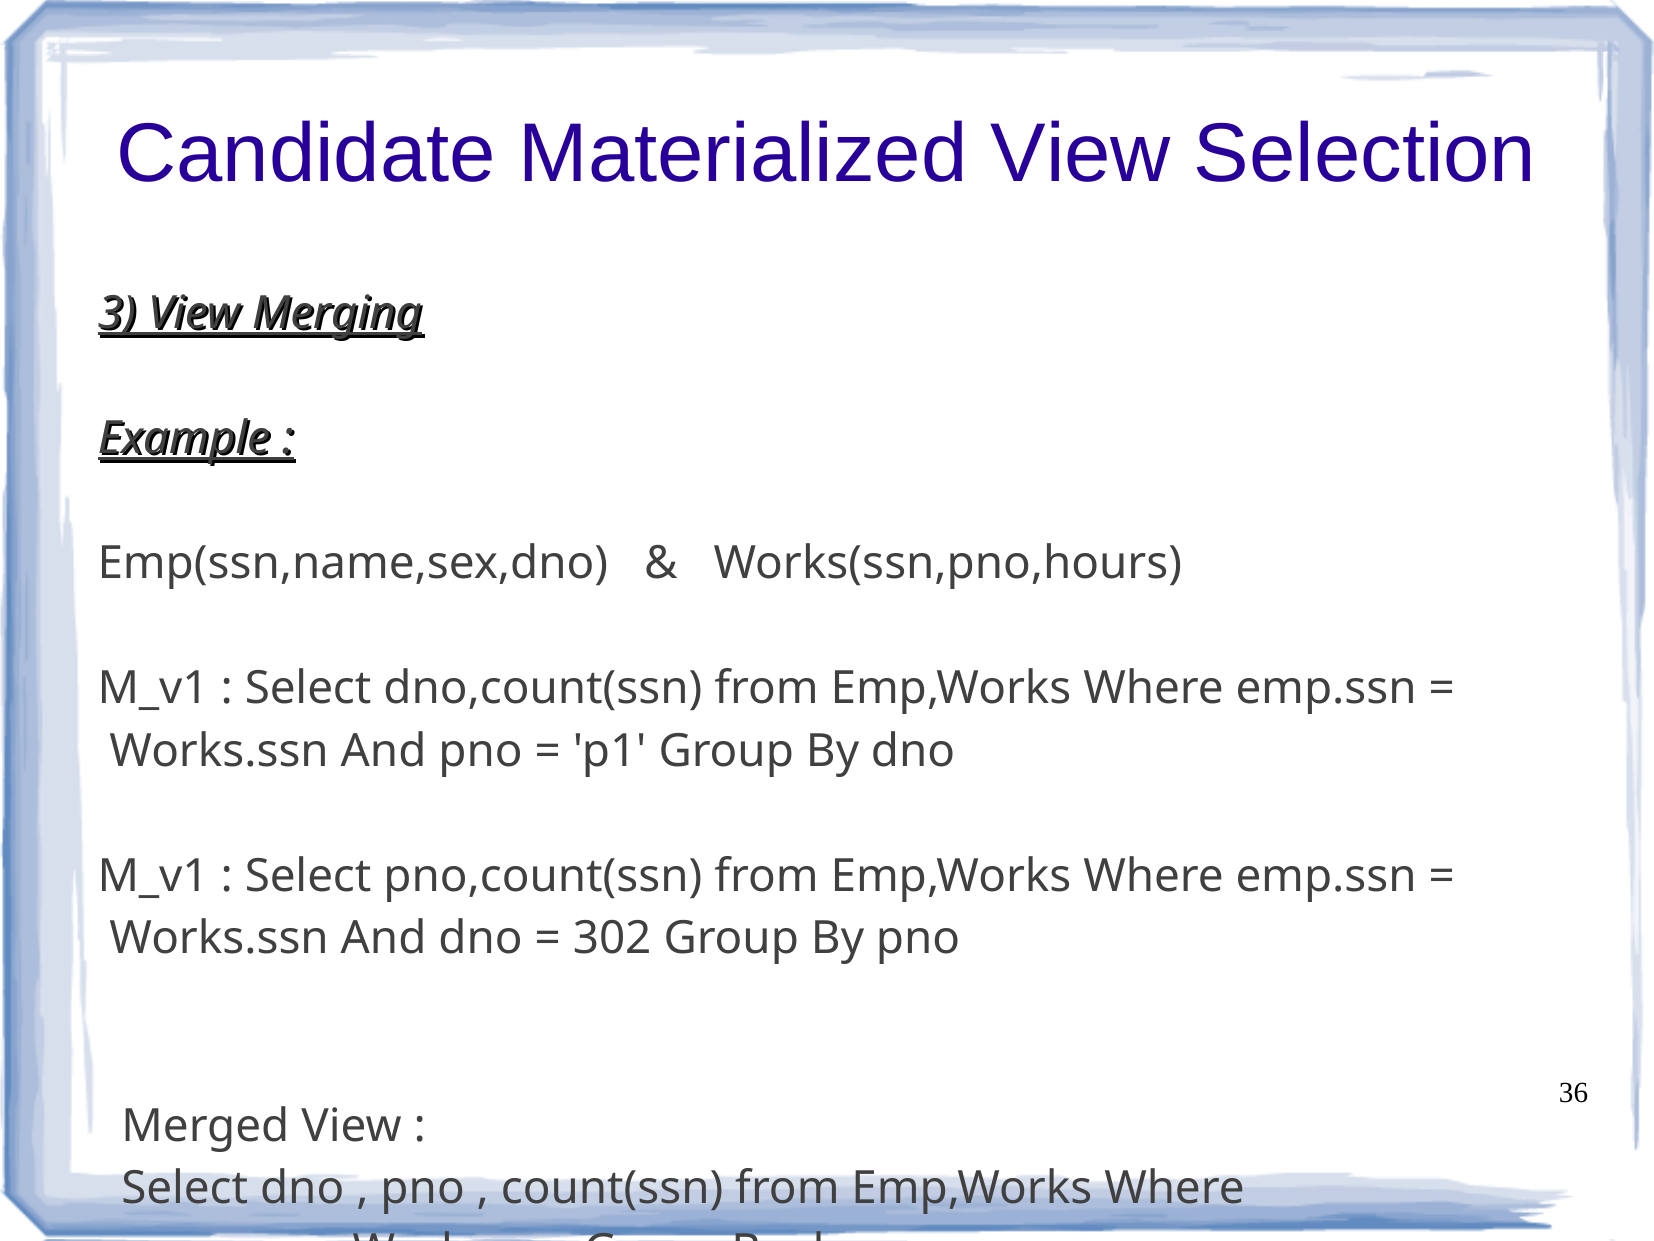

# Candidate Materialized View Selection
3) View Merging
Example :
Emp(ssn,name,sex,dno) & Works(ssn,pno,hours)
M_v1 : Select dno,count(ssn) from Emp,Works Where emp.ssn = Works.ssn And pno = 'p1' Group By dno
M_v1 : Select pno,count(ssn) from Emp,Works Where emp.ssn = Works.ssn And dno = 302 Group By pno
 Merged View :
 Select dno , pno , count(ssn) from Emp,Works Where
 emp.ssn = Works.ssn Group By dno,pno
36